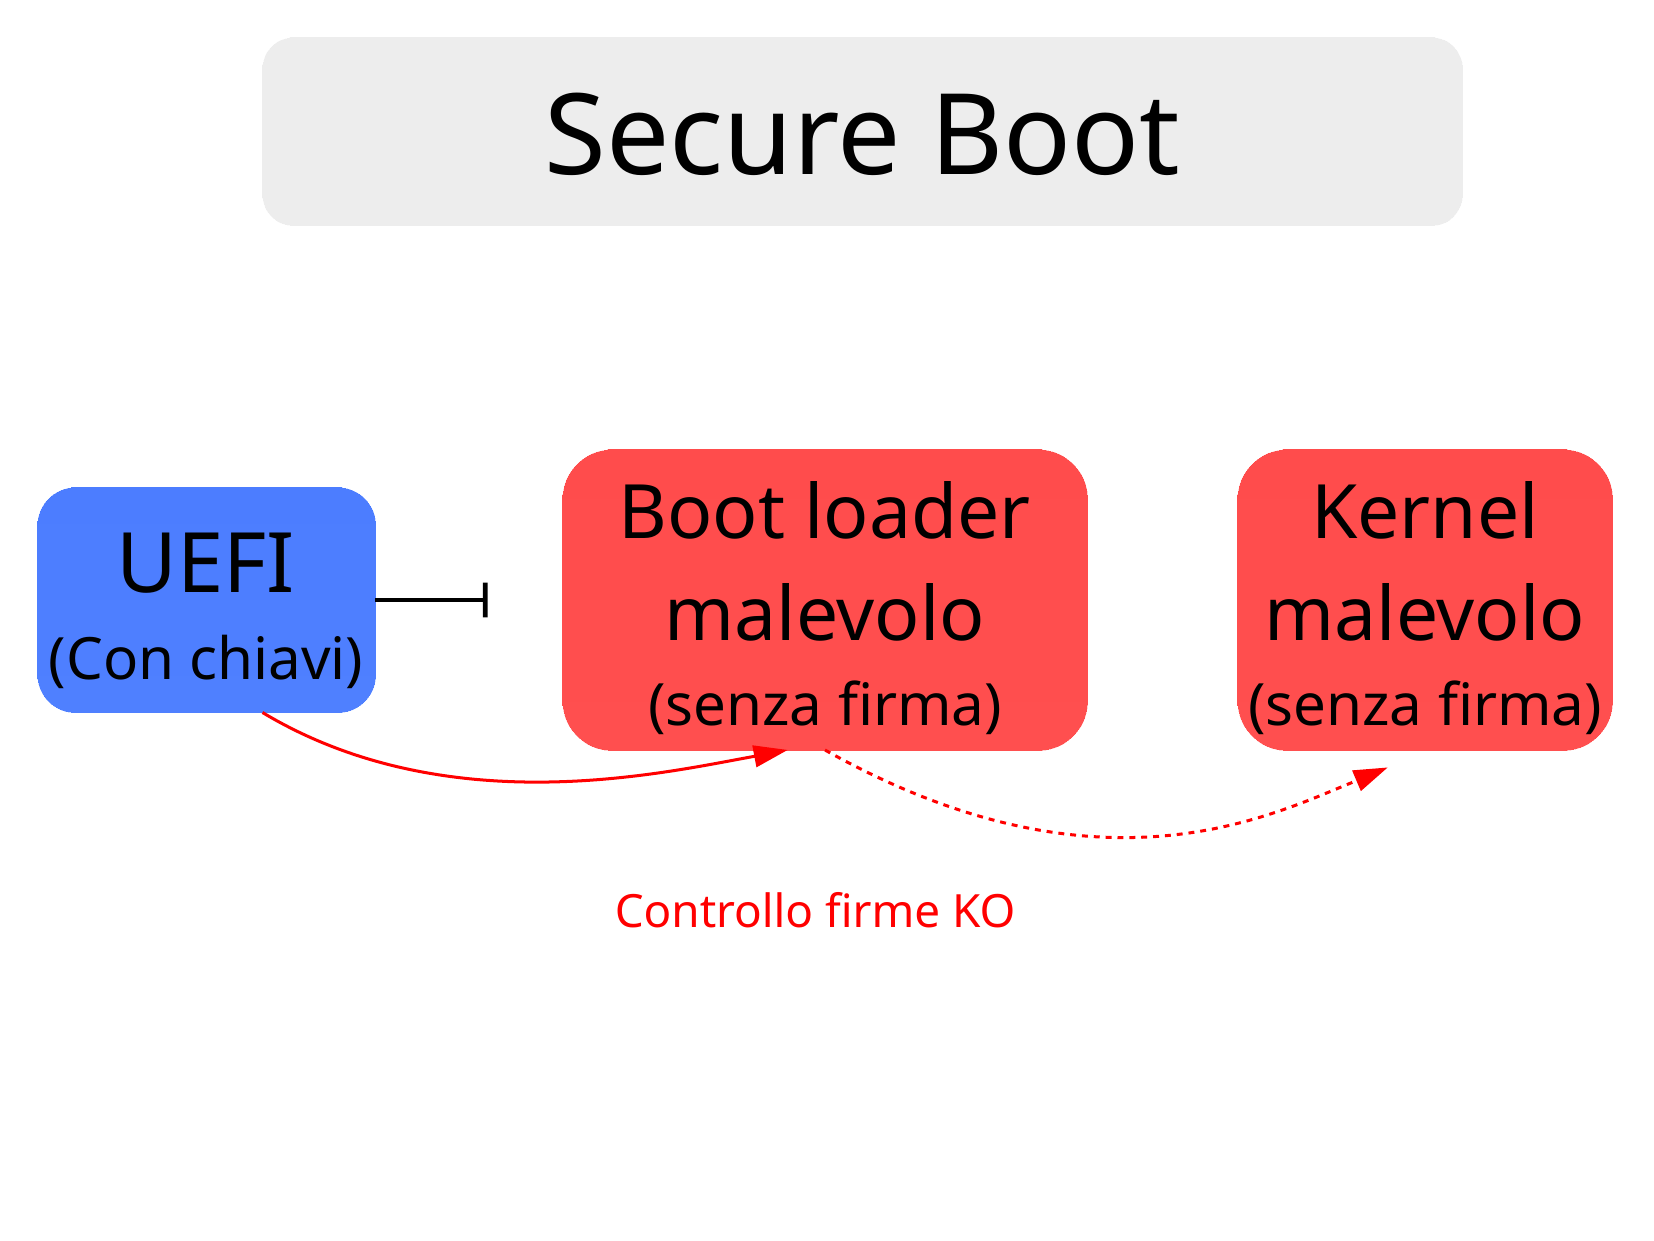

Secure Boot
Boot loader
malevolo
(senza firma)
Kernel
malevolo
(senza firma)
UEFI
(Con chiavi)
Controllo firme KO